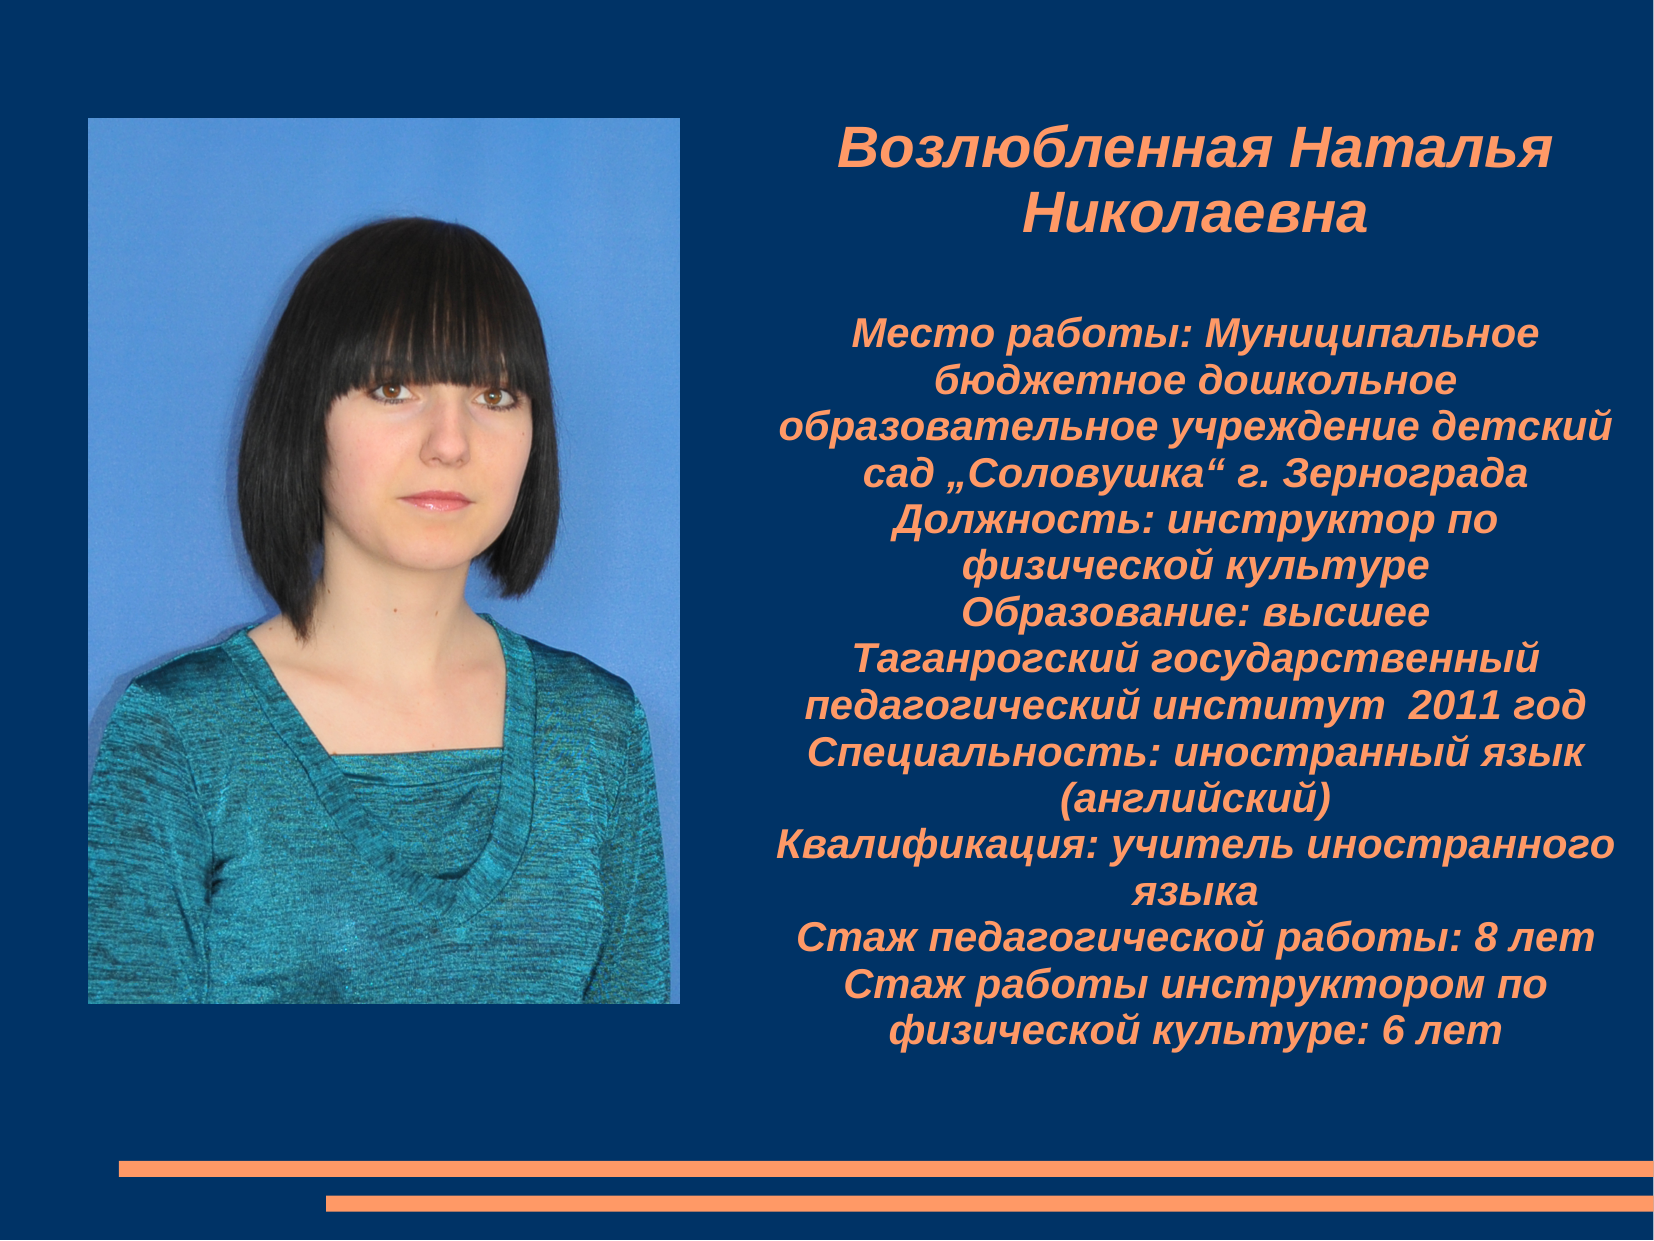

# Возлюбленная Наталья Николаевна Место работы: Муниципальное бюджетное дошкольное образовательное учреждение детский сад „Соловушка“ г. Зернограда Должность: инструктор по физической культуре Образование: высшее Таганрогский государственный педагогический институт 2011 год Специальность: иностранный язык (английский) Квалификация: учитель иностранного языка Стаж педагогической работы: 8 лет Стаж работы инструктором по физической культуре: 6 лет